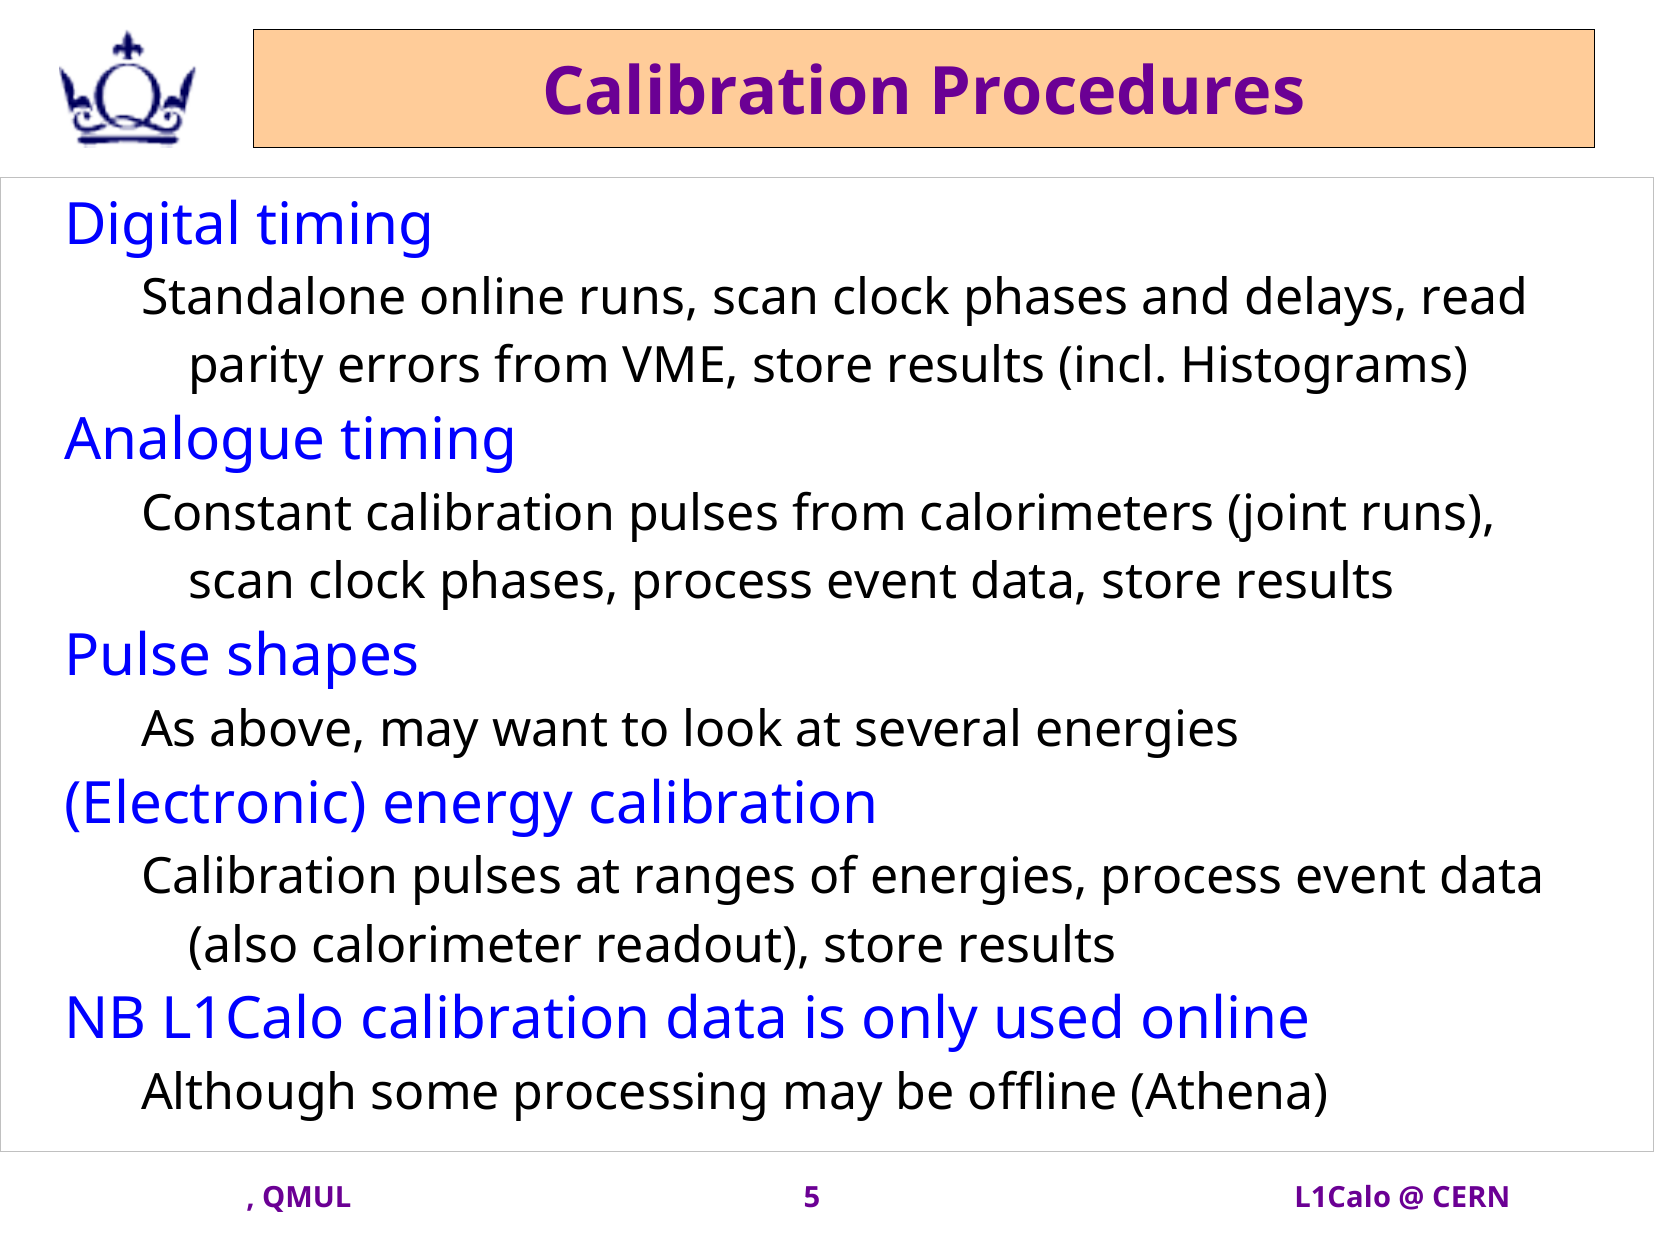

# Calibration Procedures
Digital timing
Standalone online runs, scan clock phases and delays, read parity errors from VME, store results (incl. Histograms)
Analogue timing
Constant calibration pulses from calorimeters (joint runs), scan clock phases, process event data, store results
Pulse shapes
As above, may want to look at several energies
(Electronic) energy calibration
Calibration pulses at ranges of energies, process event data (also calorimeter readout), store results
NB L1Calo calibration data is only used online
Although some processing may be offline (Athena)